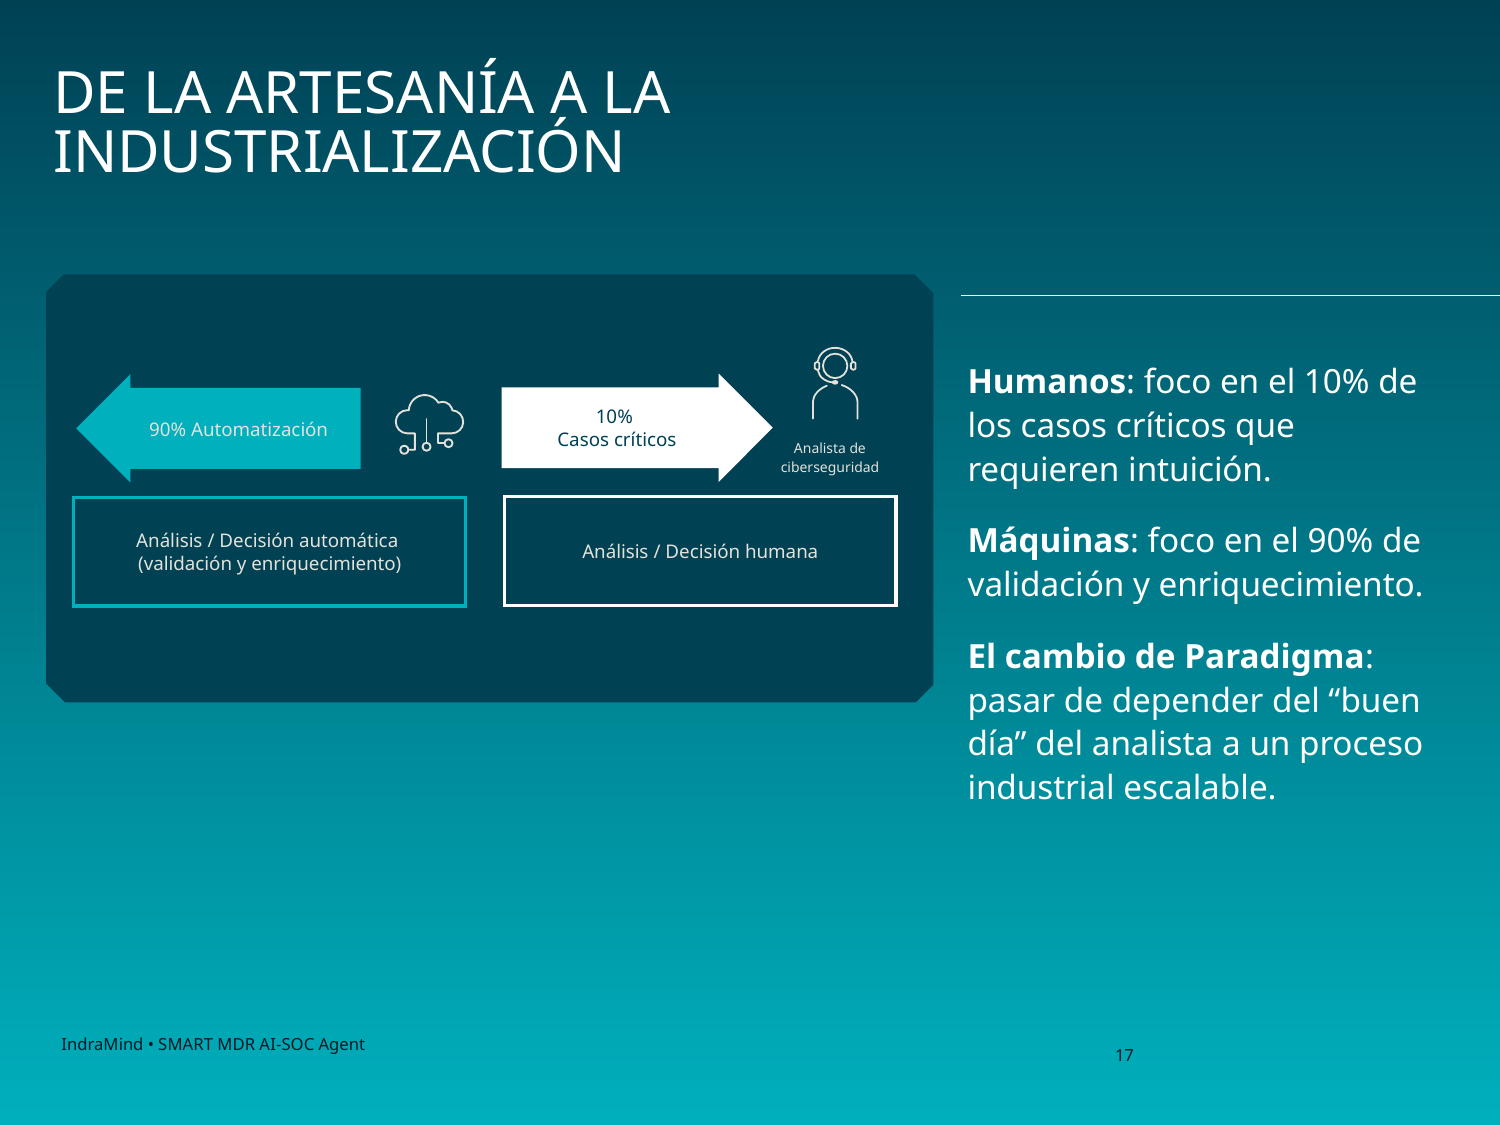

DE LA ARTESANÍA A LA INDUSTRIALIZACIÓN
10%
Casos críticos
90% Automatización
Analista de ciberseguridad
Análisis / Decisión humana
Análisis / Decisión automática
(validación y enriquecimiento)
Humanos: foco en el 10% de los casos críticos que requieren intuición.
Máquinas: foco en el 90% de validación y enriquecimiento.
El cambio de Paradigma: pasar de depender del “buen día” del analista a un proceso industrial escalable.
IndraMind • SMART MDR AI-SOC Agent